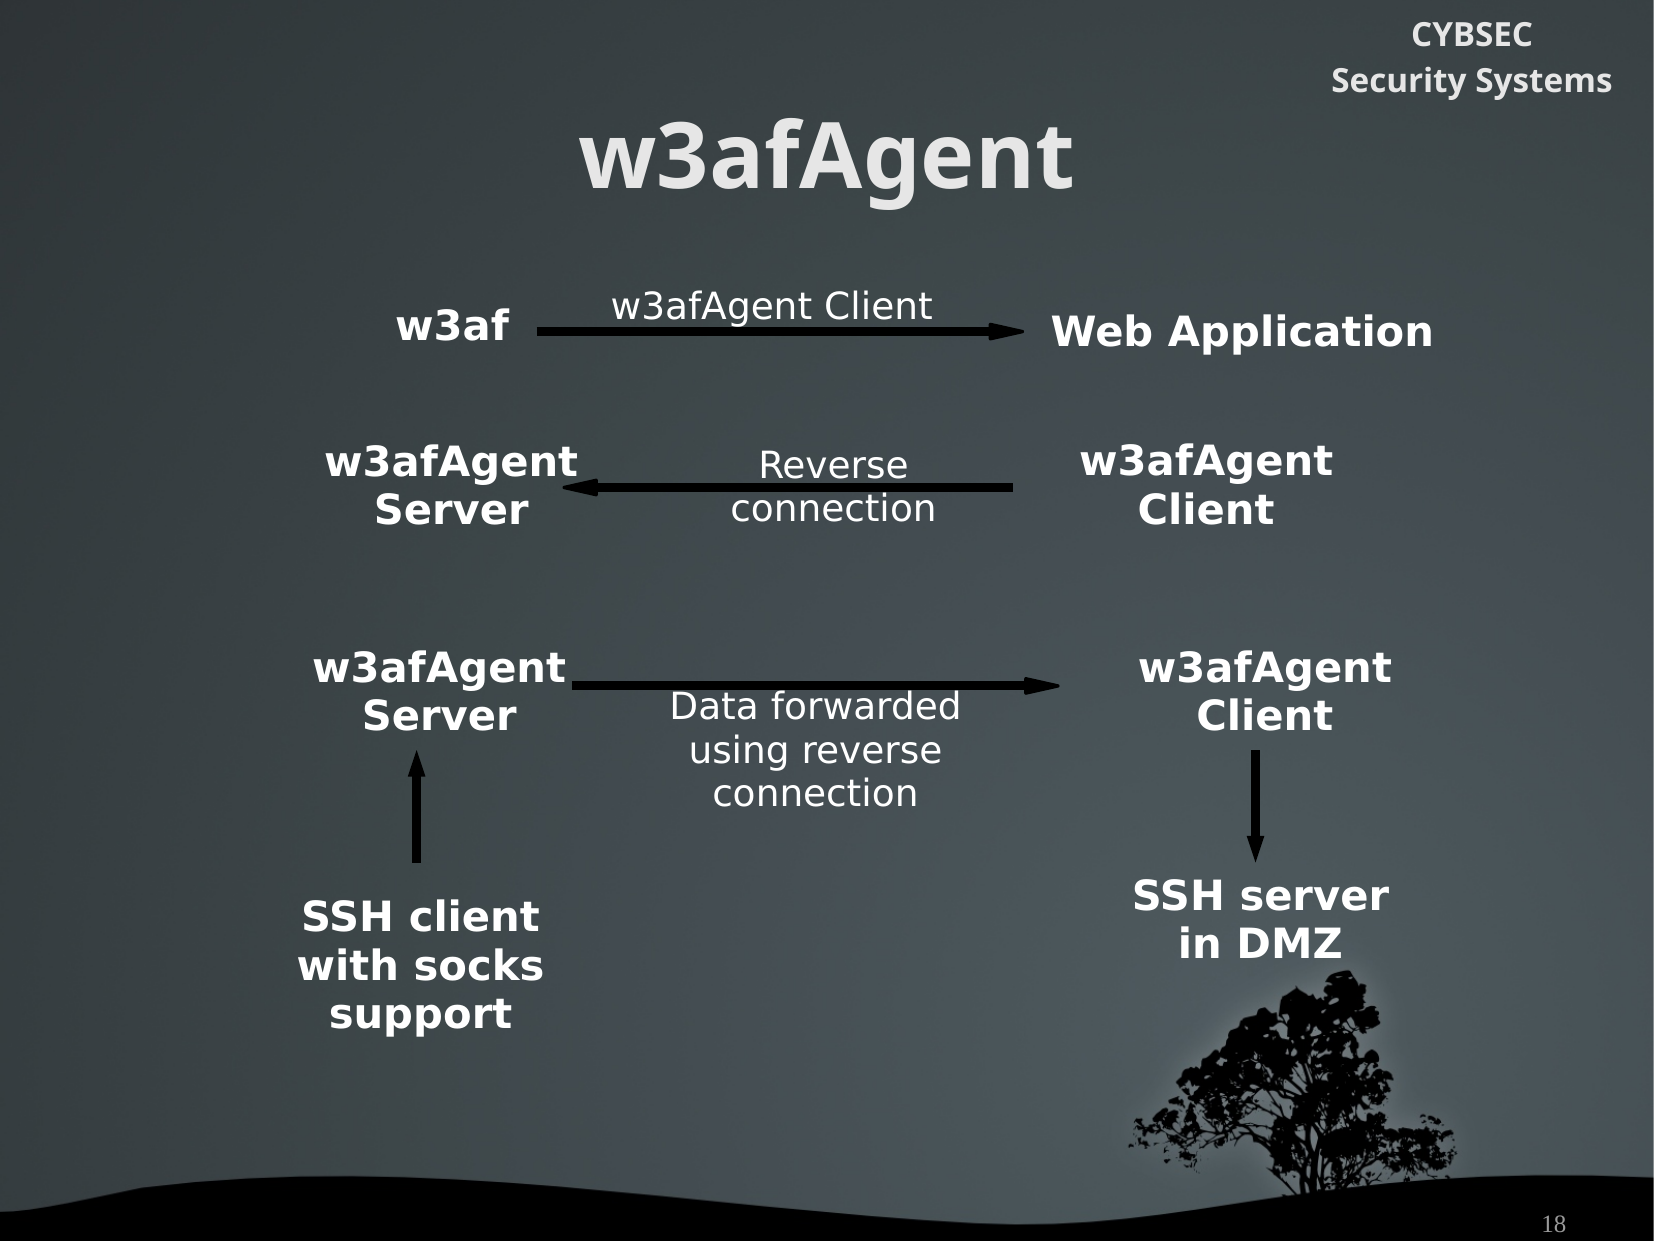

CYBSEC
Security Systems
# w3afAgent
w3afAgent Client
w3af
Web Application
w3afAgent
Client
w3afAgent
Server
Reverse connection
w3afAgent
Client
w3afAgent
Server
Data forwarded using reverse connection
SSH server in DMZ
SSH client with socks support
18